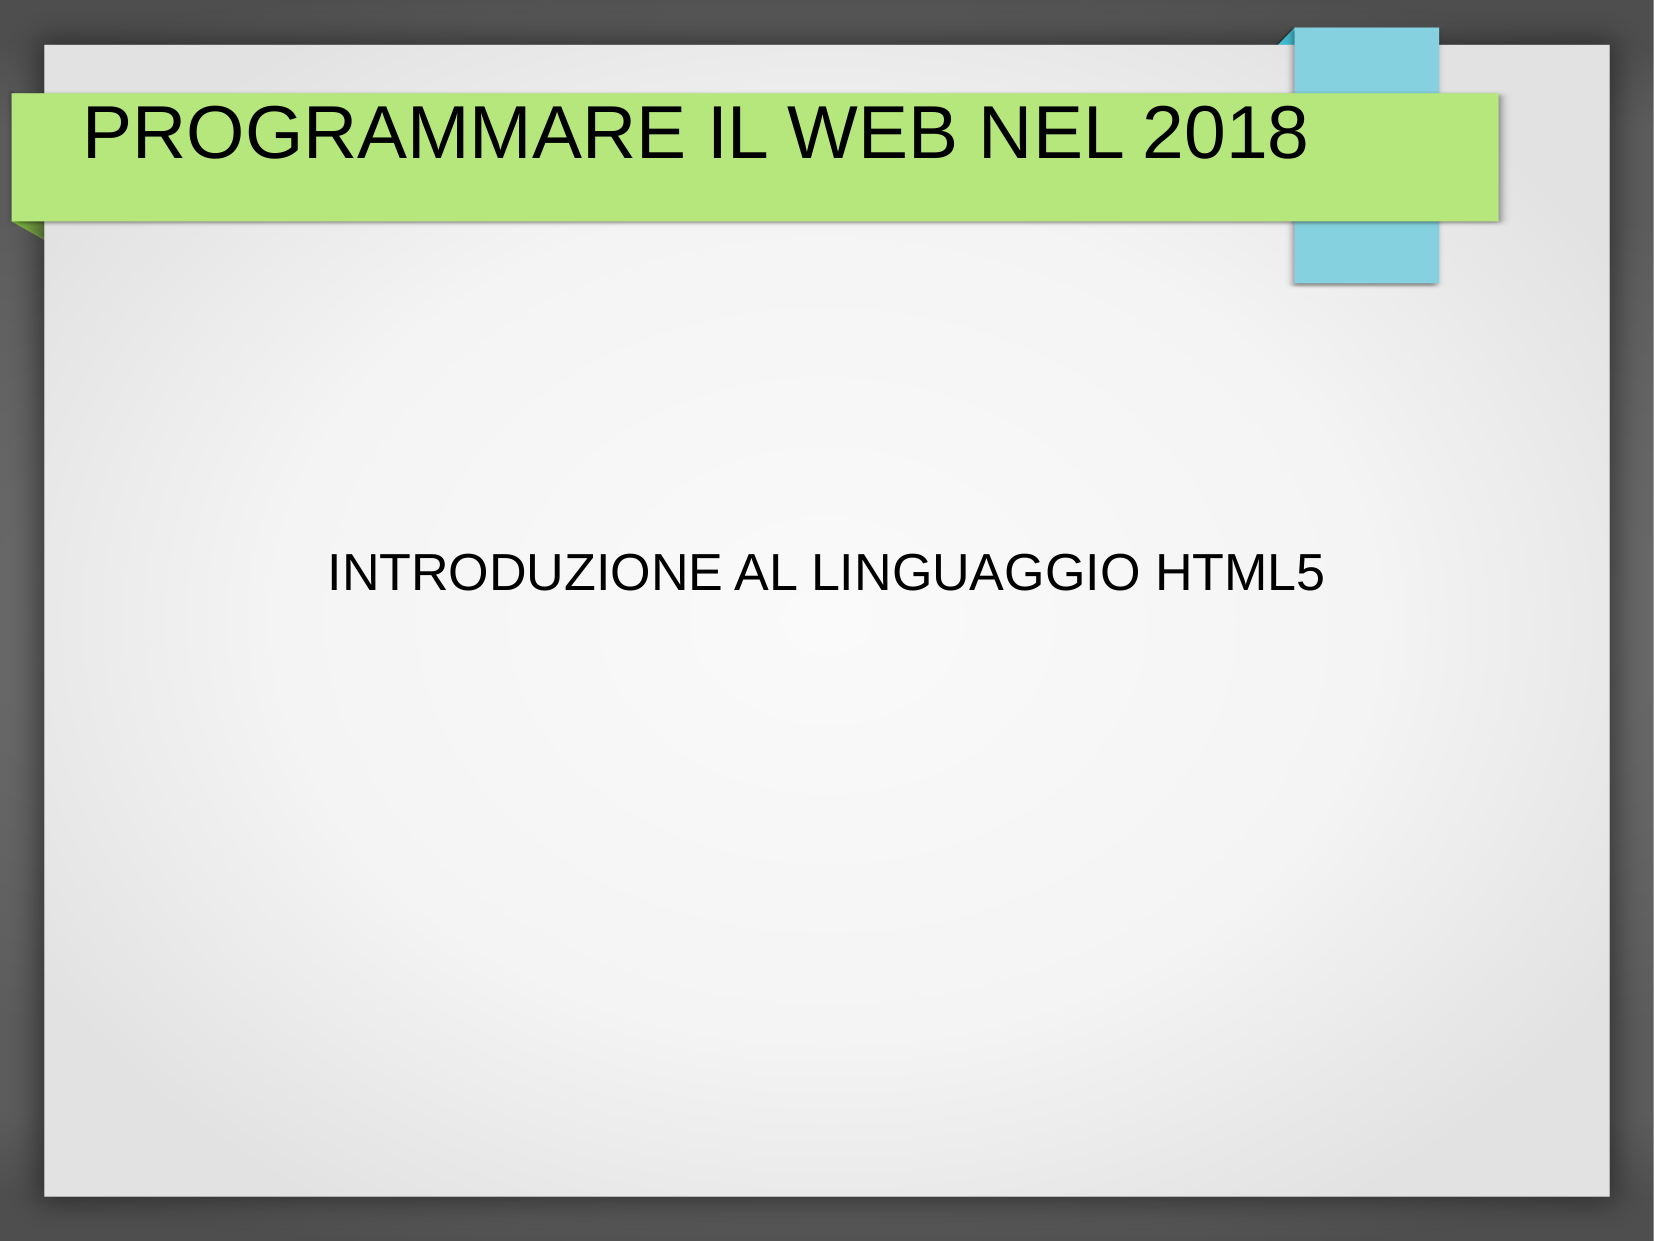

# PROGRAMMARE IL WEB NEL 2018
INTRODUZIONE AL LINGUAGGIO HTML5